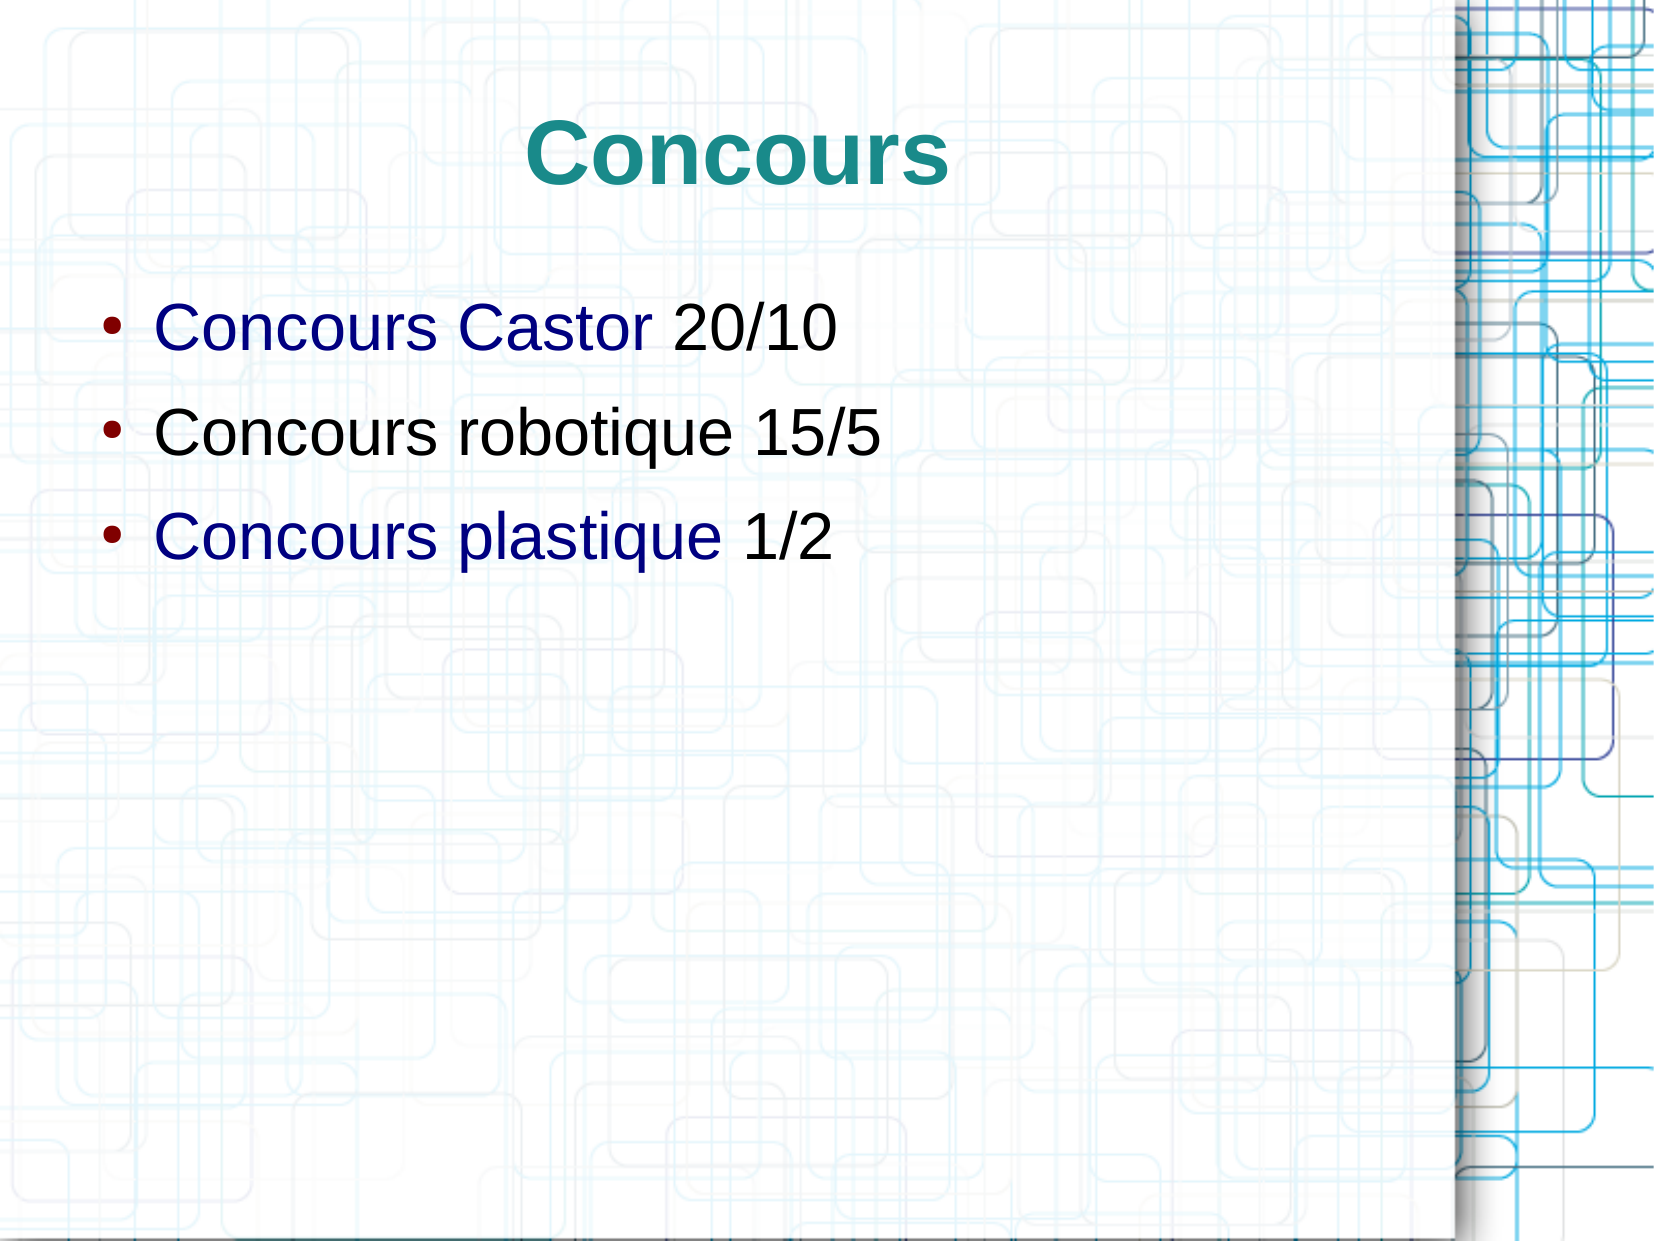

# Concours
Concours Castor 20/10
Concours robotique 15/5
Concours plastique 1/2